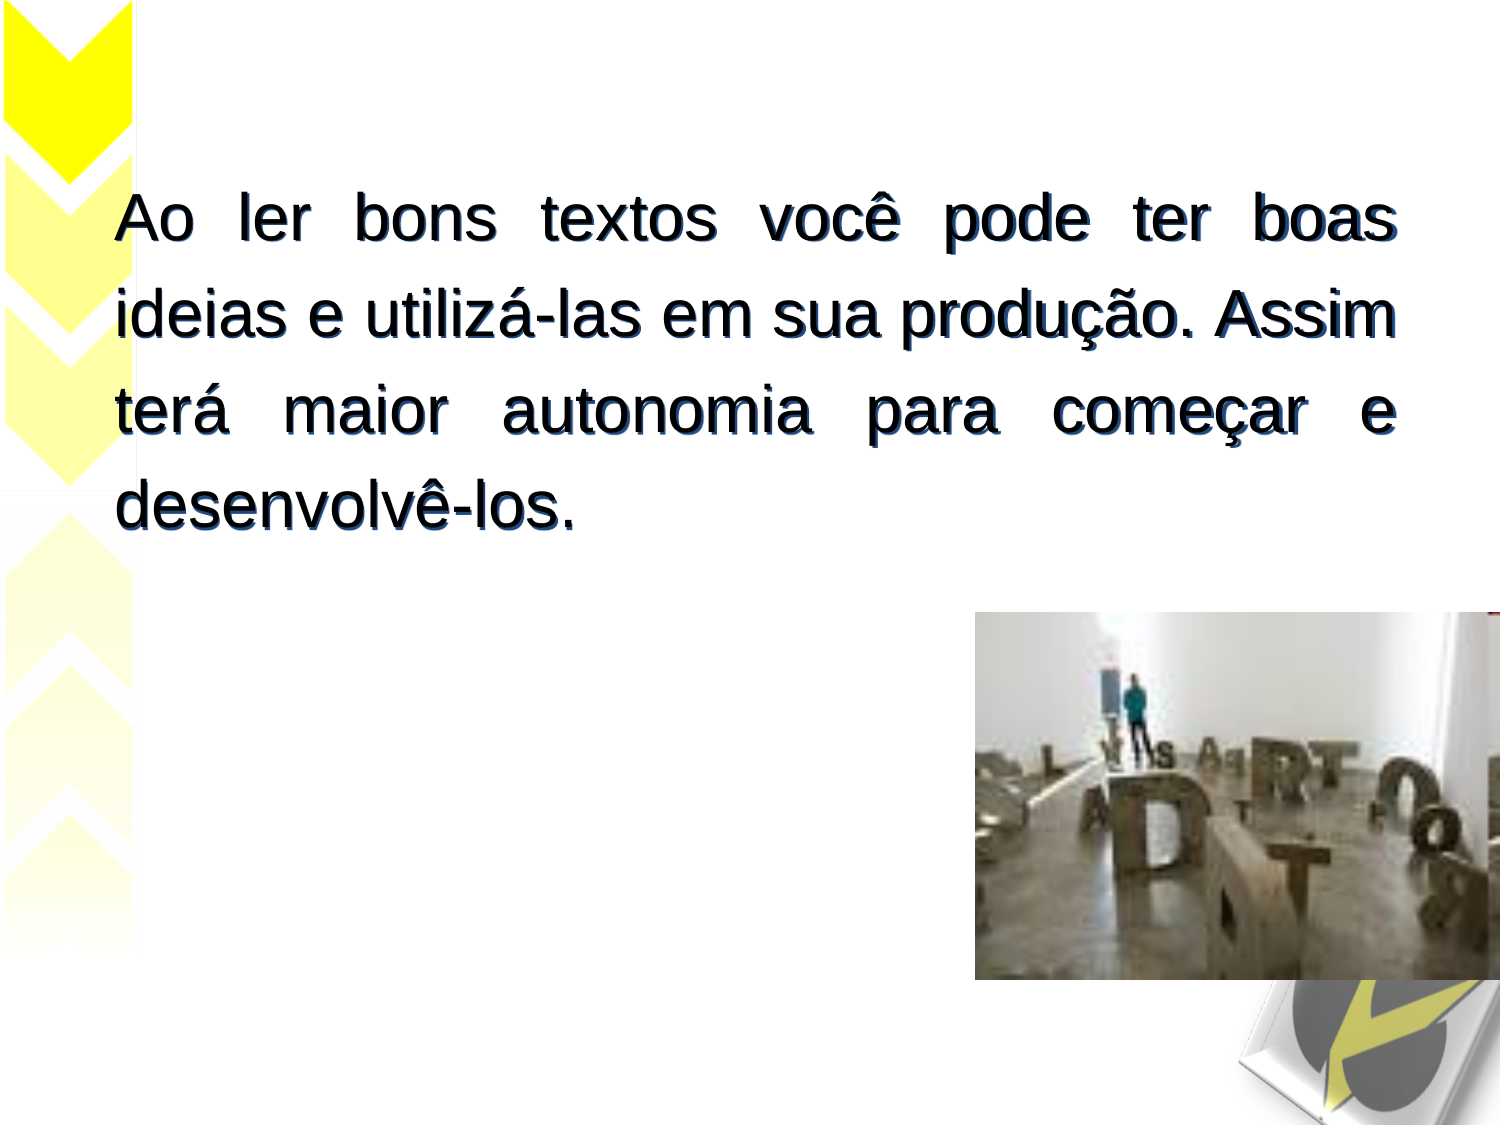

Ao ler bons textos você pode ter boas ideias e utilizá-las em sua produção. Assim terá maior autonomia para começar e desenvolvê-los.